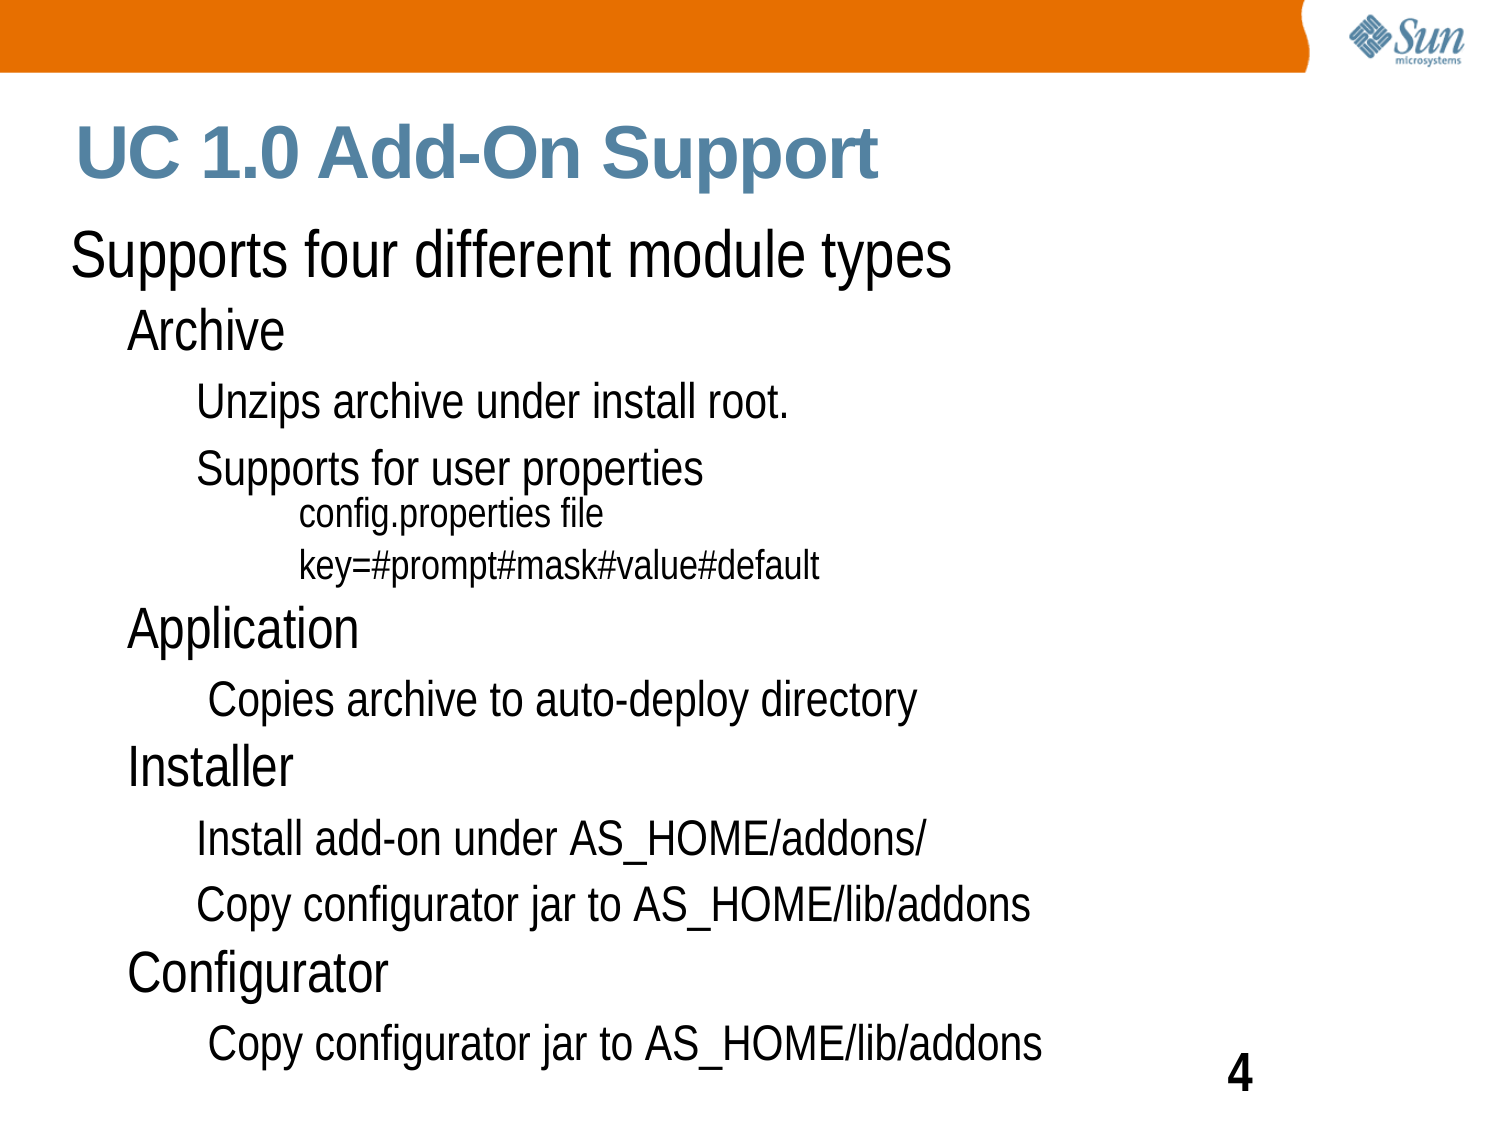

# UC 1.0 Add-On Support
Supports four different module types
Archive
Unzips archive under install root.
Supports for user properties
config.properties file
key=#prompt#mask#value#default
Application
 Copies archive to auto-deploy directory
Installer
Install add-on under AS_HOME/addons/
Copy configurator jar to AS_HOME/lib/addons
Configurator
 Copy configurator jar to AS_HOME/lib/addons